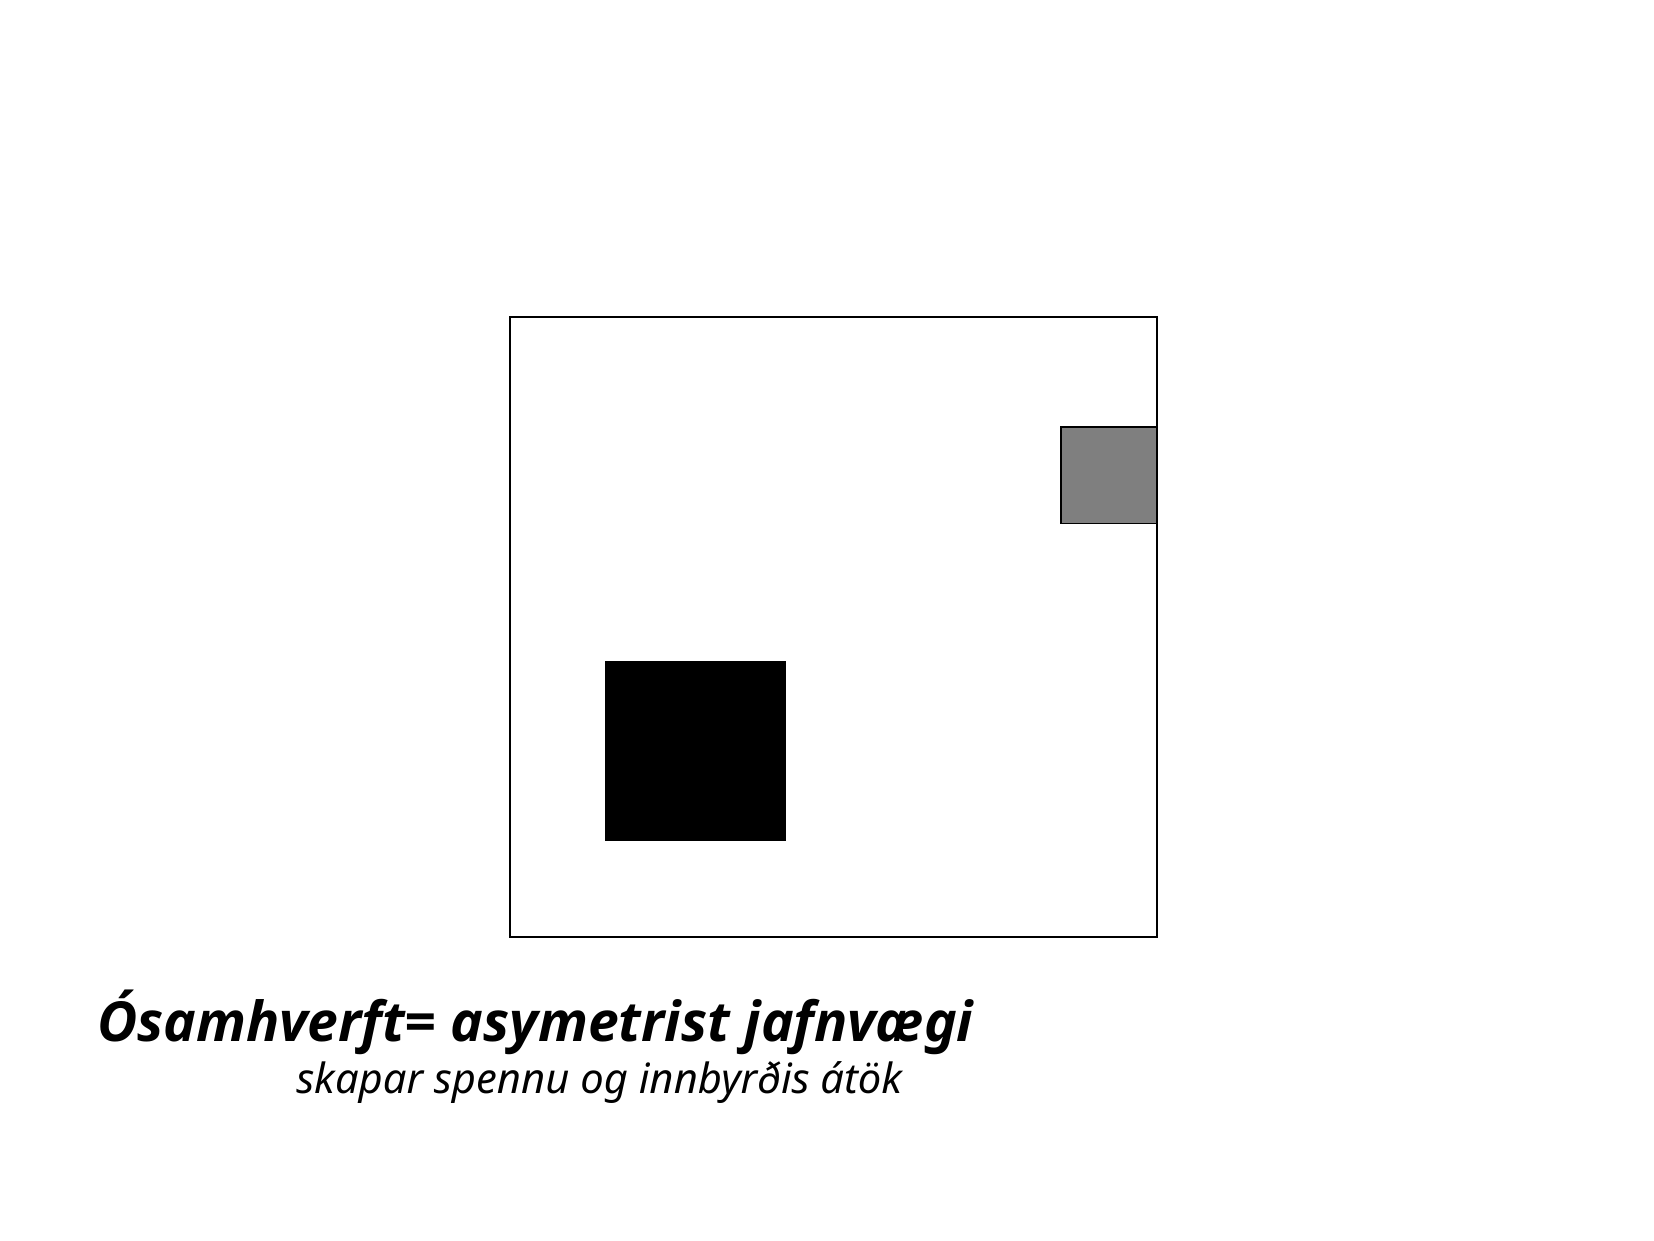

Ósamhverft= asymetrist jafnvægi
skapar spennu og innbyrðis átök